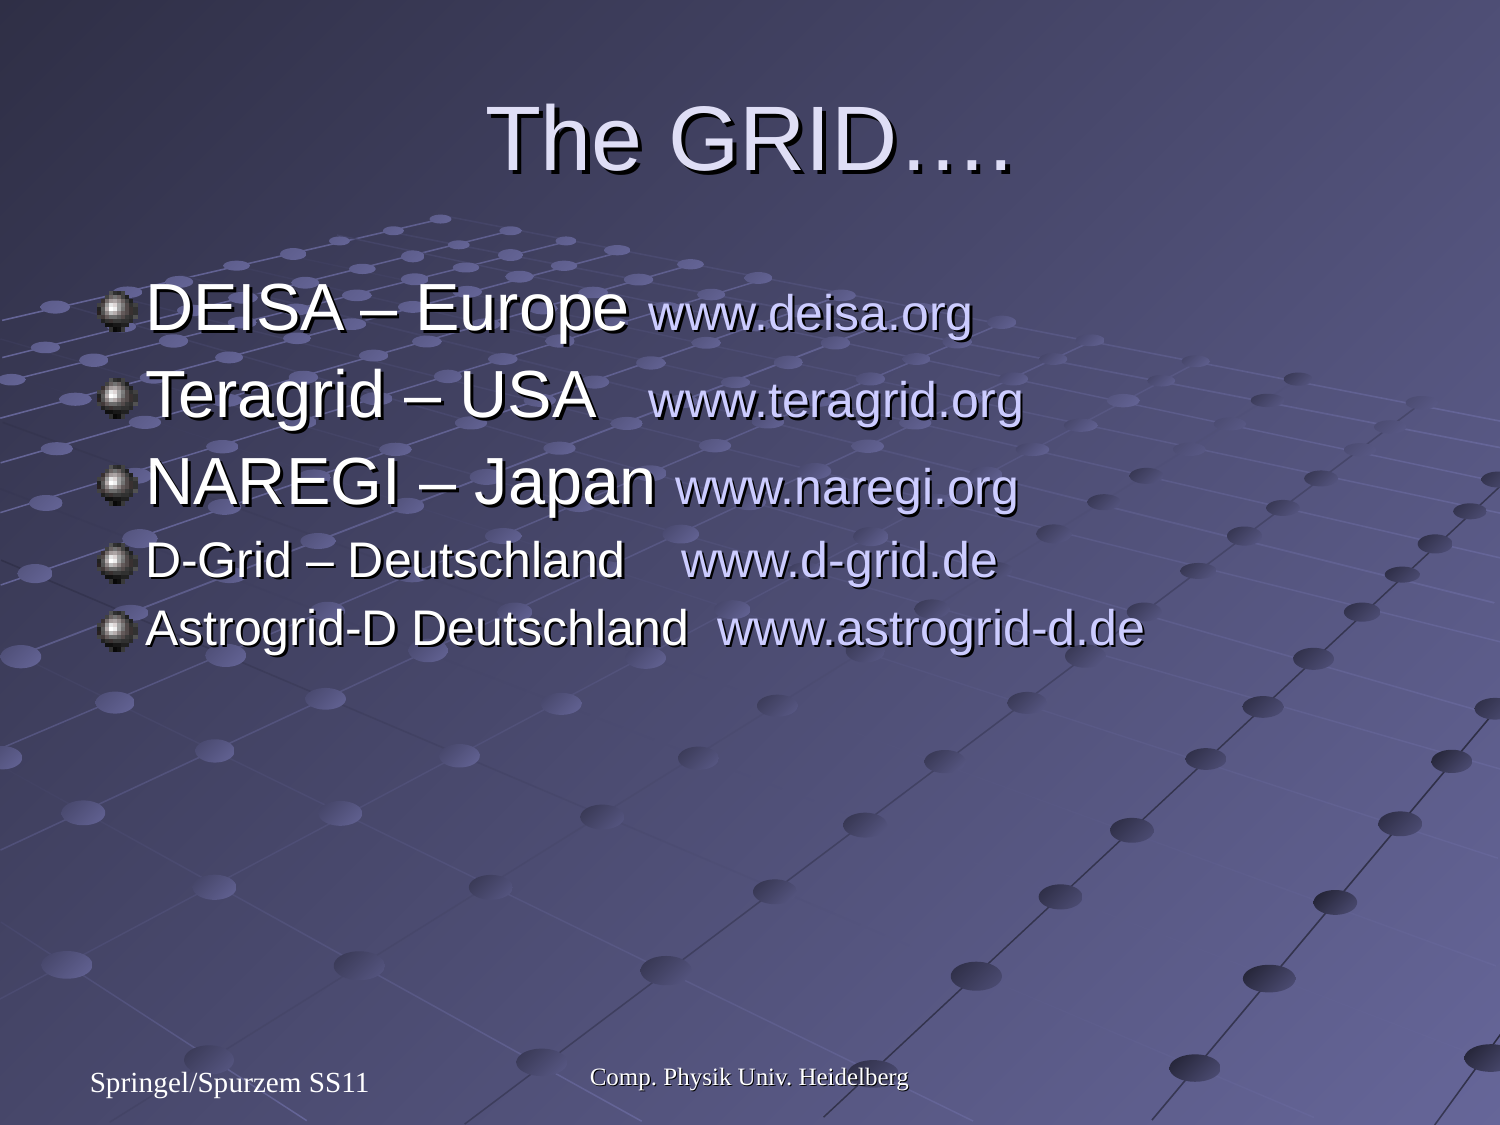

# The GRID….
DEISA – Europe www.deisa.org
Teragrid – USA www.teragrid.org
NAREGI – Japan www.naregi.org
D-Grid – Deutschland www.d-grid.de
Astrogrid-D Deutschland www.astrogrid-d.de
August 22, 2002